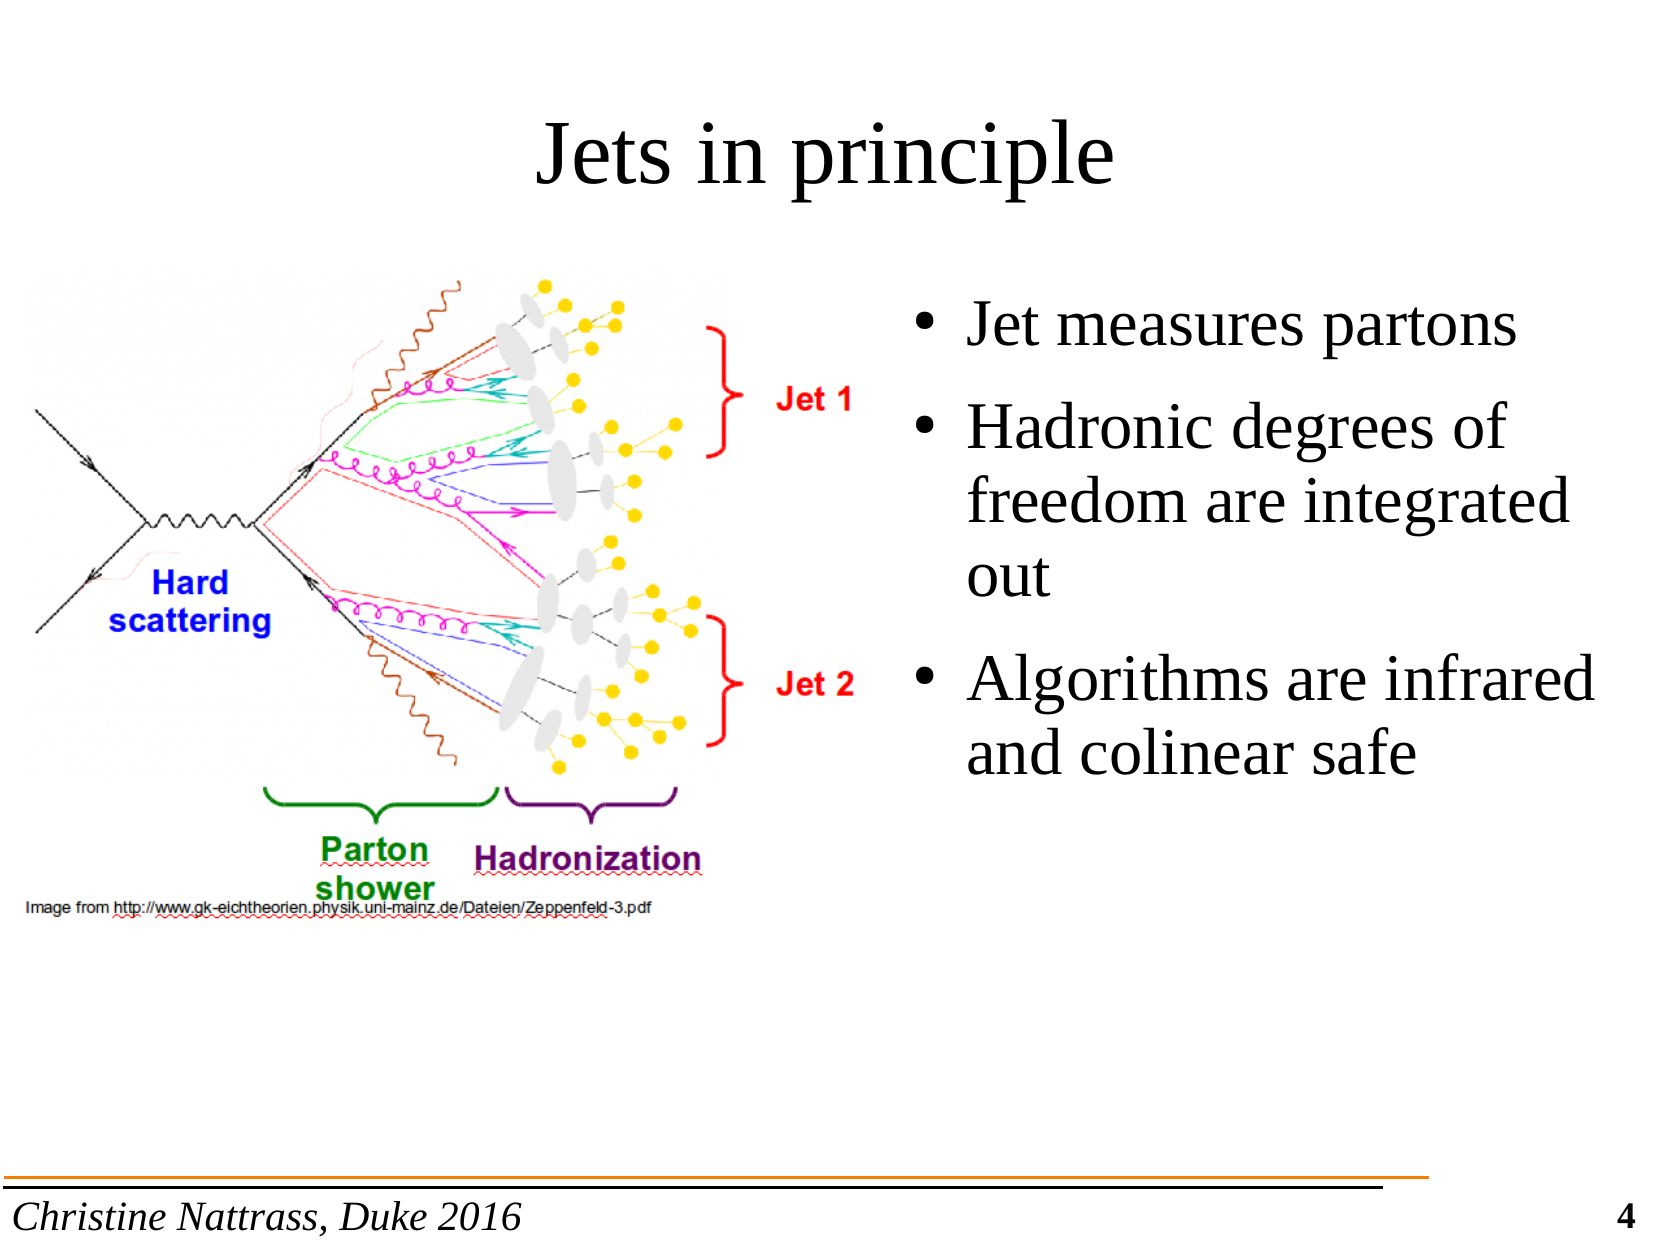

# Jets in principle
Jet measures partons
Hadronic degrees of freedom are integrated out
Algorithms are infrared and colinear safe